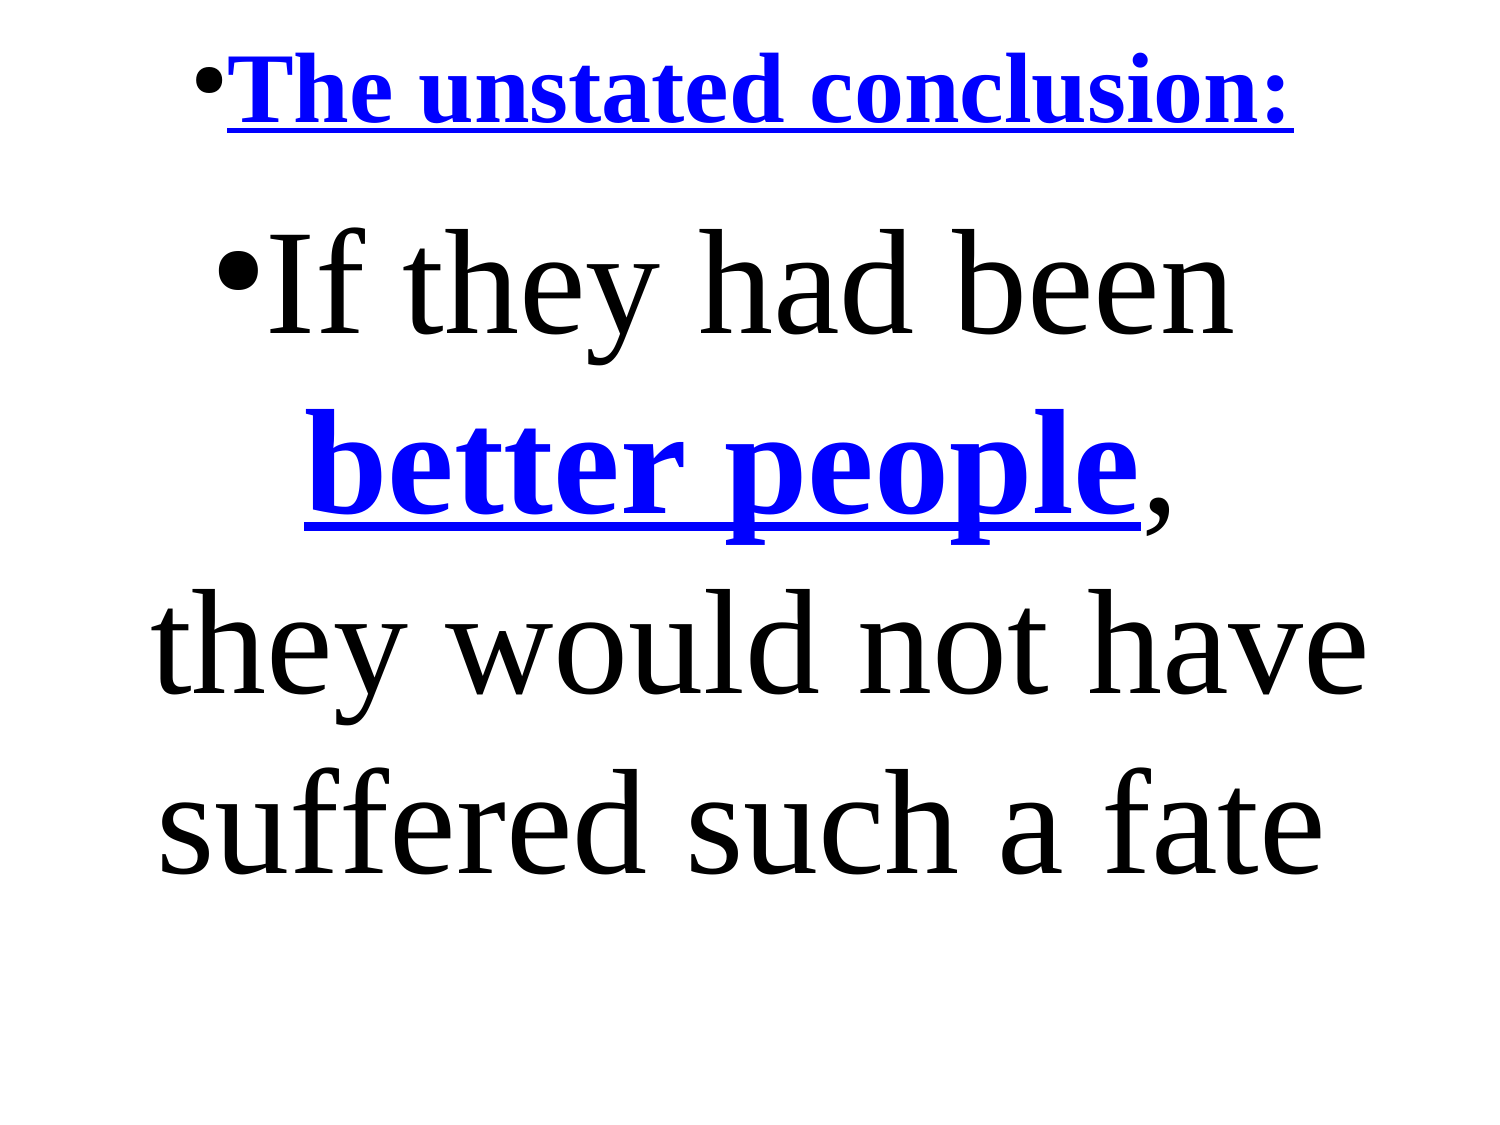

The unstated conclusion:
If they had been
better people,
they would not have suffered such a fate